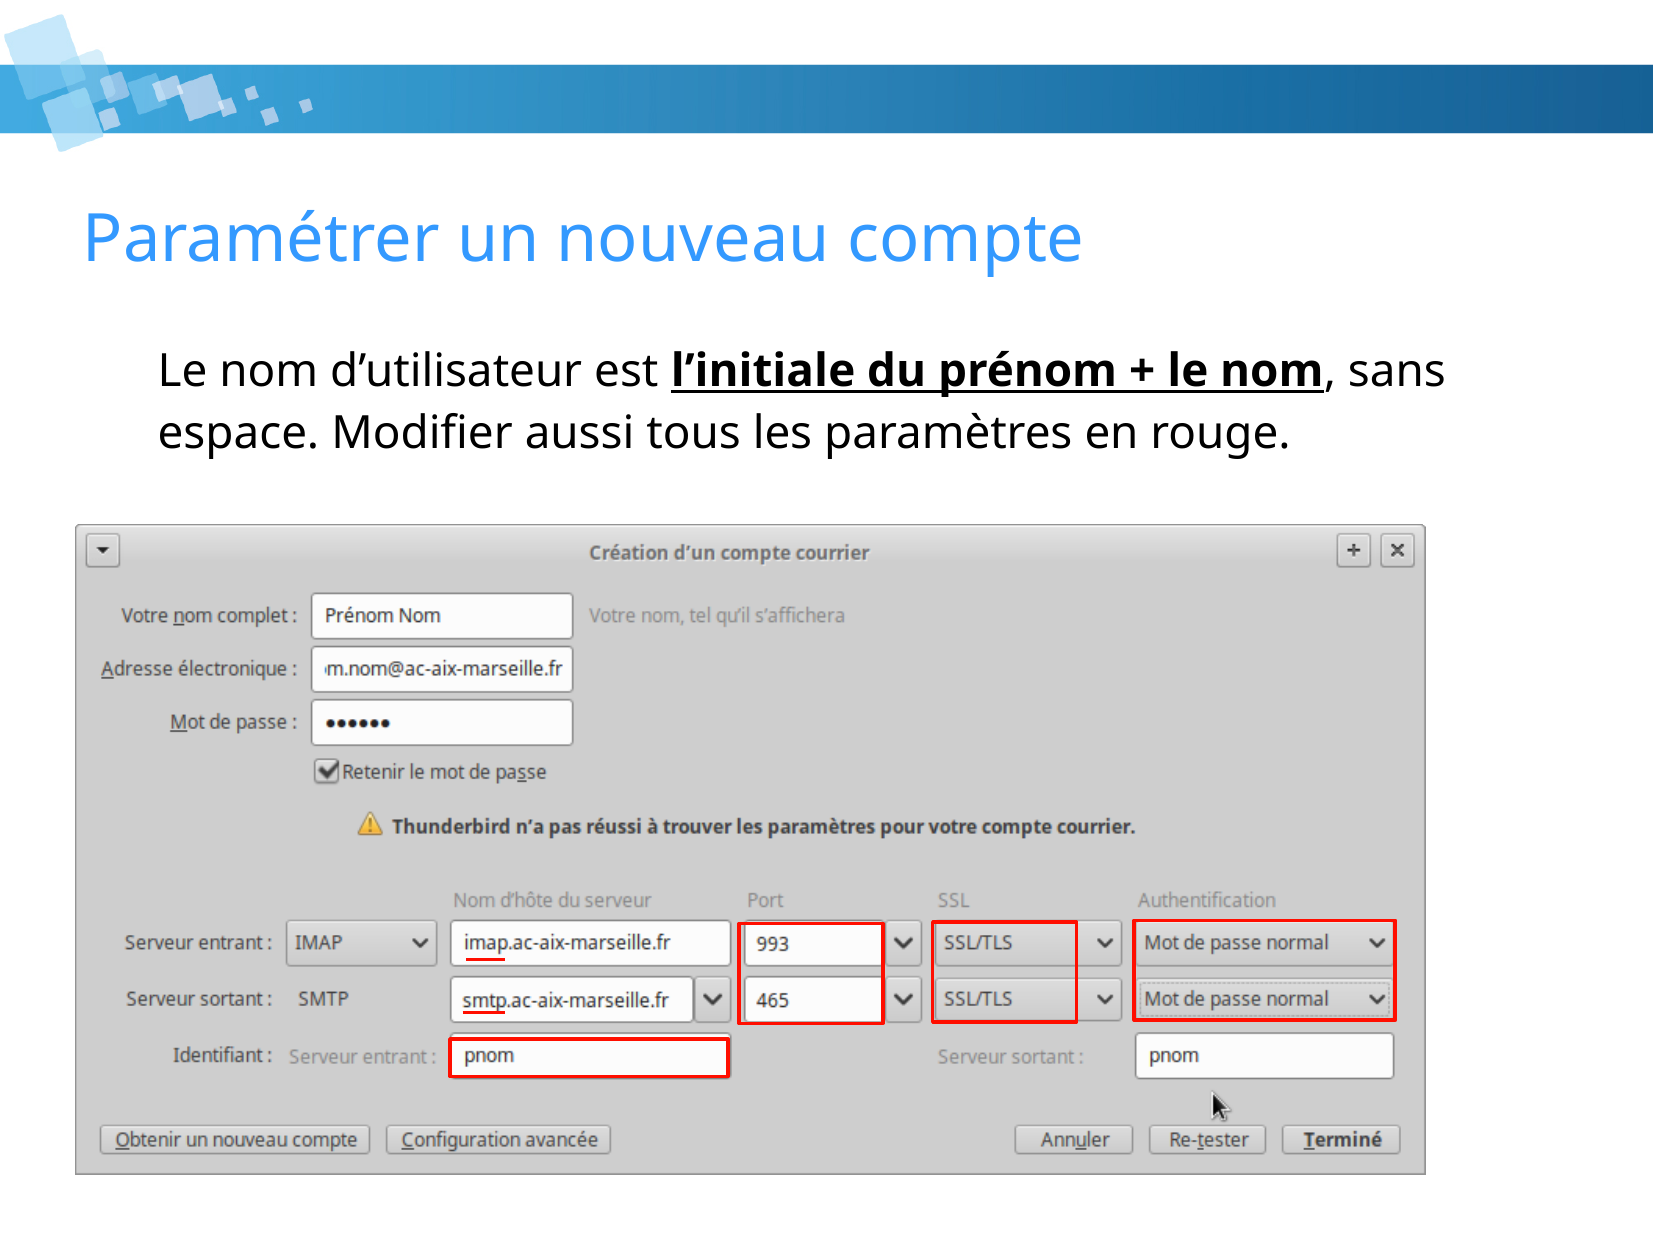

# Paramétrer un nouveau compte
Le nom d’utilisateur est l’initiale du prénom + le nom, sans espace. Modifier aussi tous les paramètres en rouge.